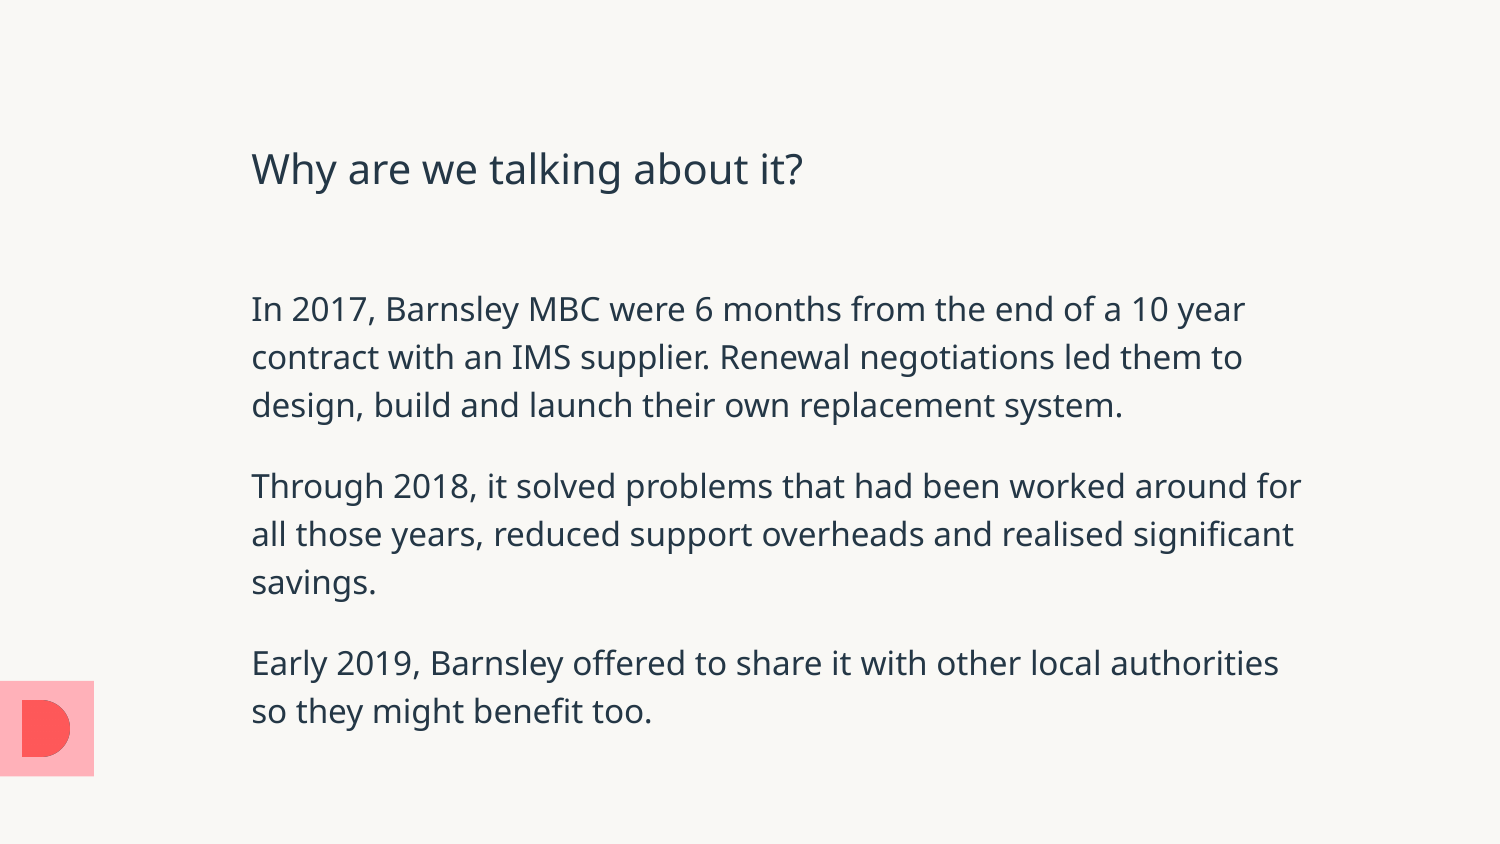

# Why are we talking about it?
In 2017, Barnsley MBC were 6 months from the end of a 10 year contract with an IMS supplier. Renewal negotiations led them to design, build and launch their own replacement system.
Through 2018, it solved problems that had been worked around for all those years, reduced support overheads and realised significant savings.
Early 2019, Barnsley offered to share it with other local authorities so they might benefit too.